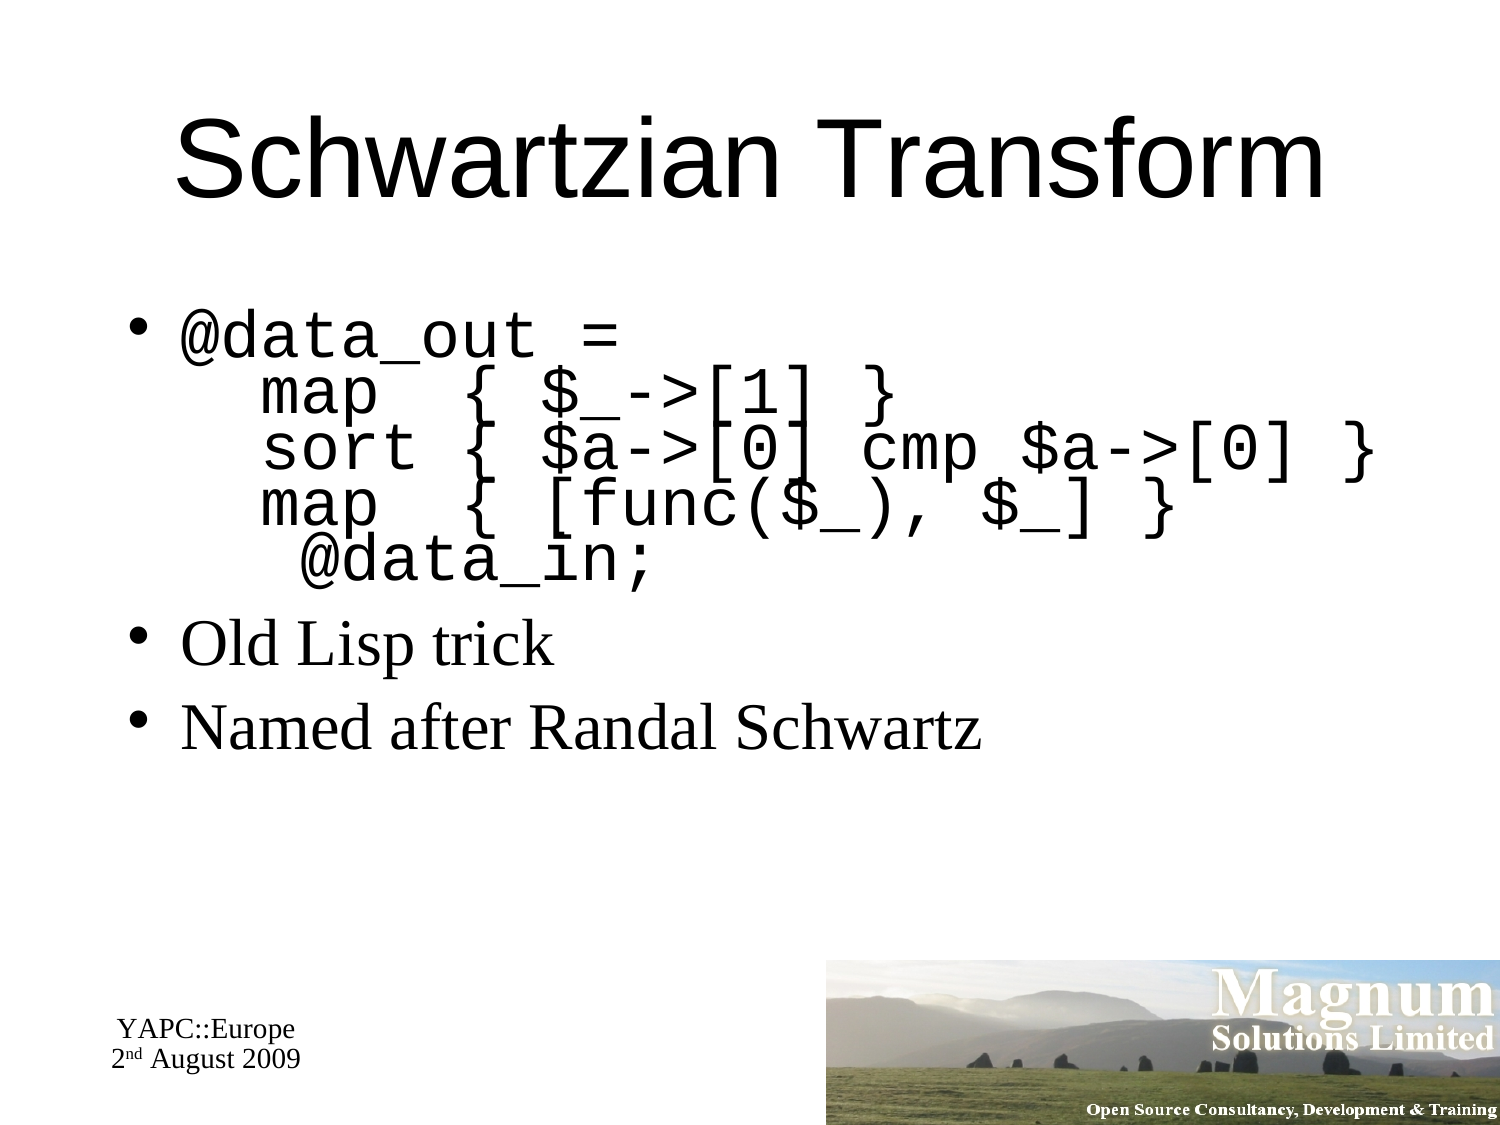

# Schwartzian Transform
@data_out =
 map { $_->[1] }
 sort { $a->[0] cmp $a->[0] }
 map { [func($_), $_] }
 @data_in;
Old Lisp trick
Named after Randal Schwartz
55